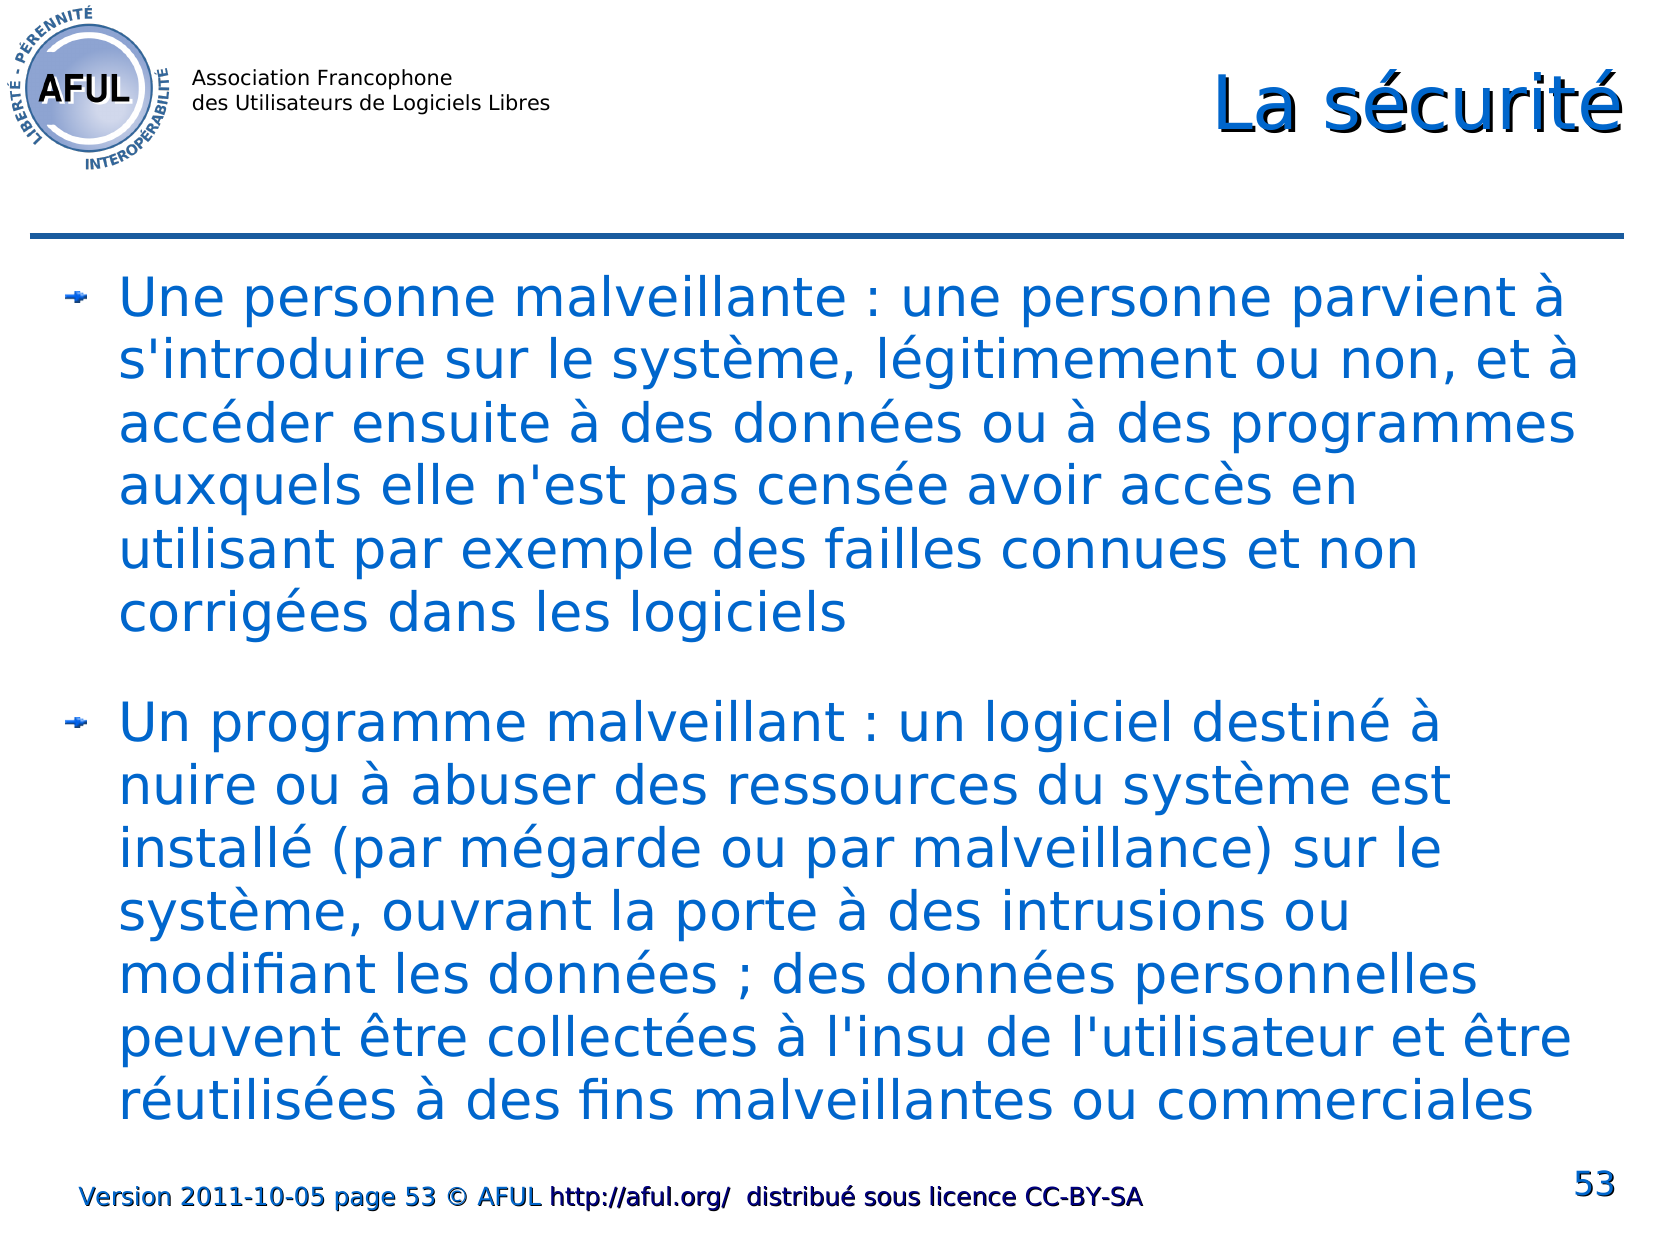

# La sécurité
Une personne malveillante : une personne parvient à s'introduire sur le système, légitimement ou non, et à accéder ensuite à des données ou à des programmes auxquels elle n'est pas censée avoir accès en utilisant par exemple des failles connues et non corrigées dans les logiciels
Un programme malveillant : un logiciel destiné à nuire ou à abuser des ressources du système est installé (par mégarde ou par malveillance) sur le système, ouvrant la porte à des intrusions ou modifiant les données ; des données personnelles peuvent être collectées à l'insu de l'utilisateur et être réutilisées à des fins malveillantes ou commerciales